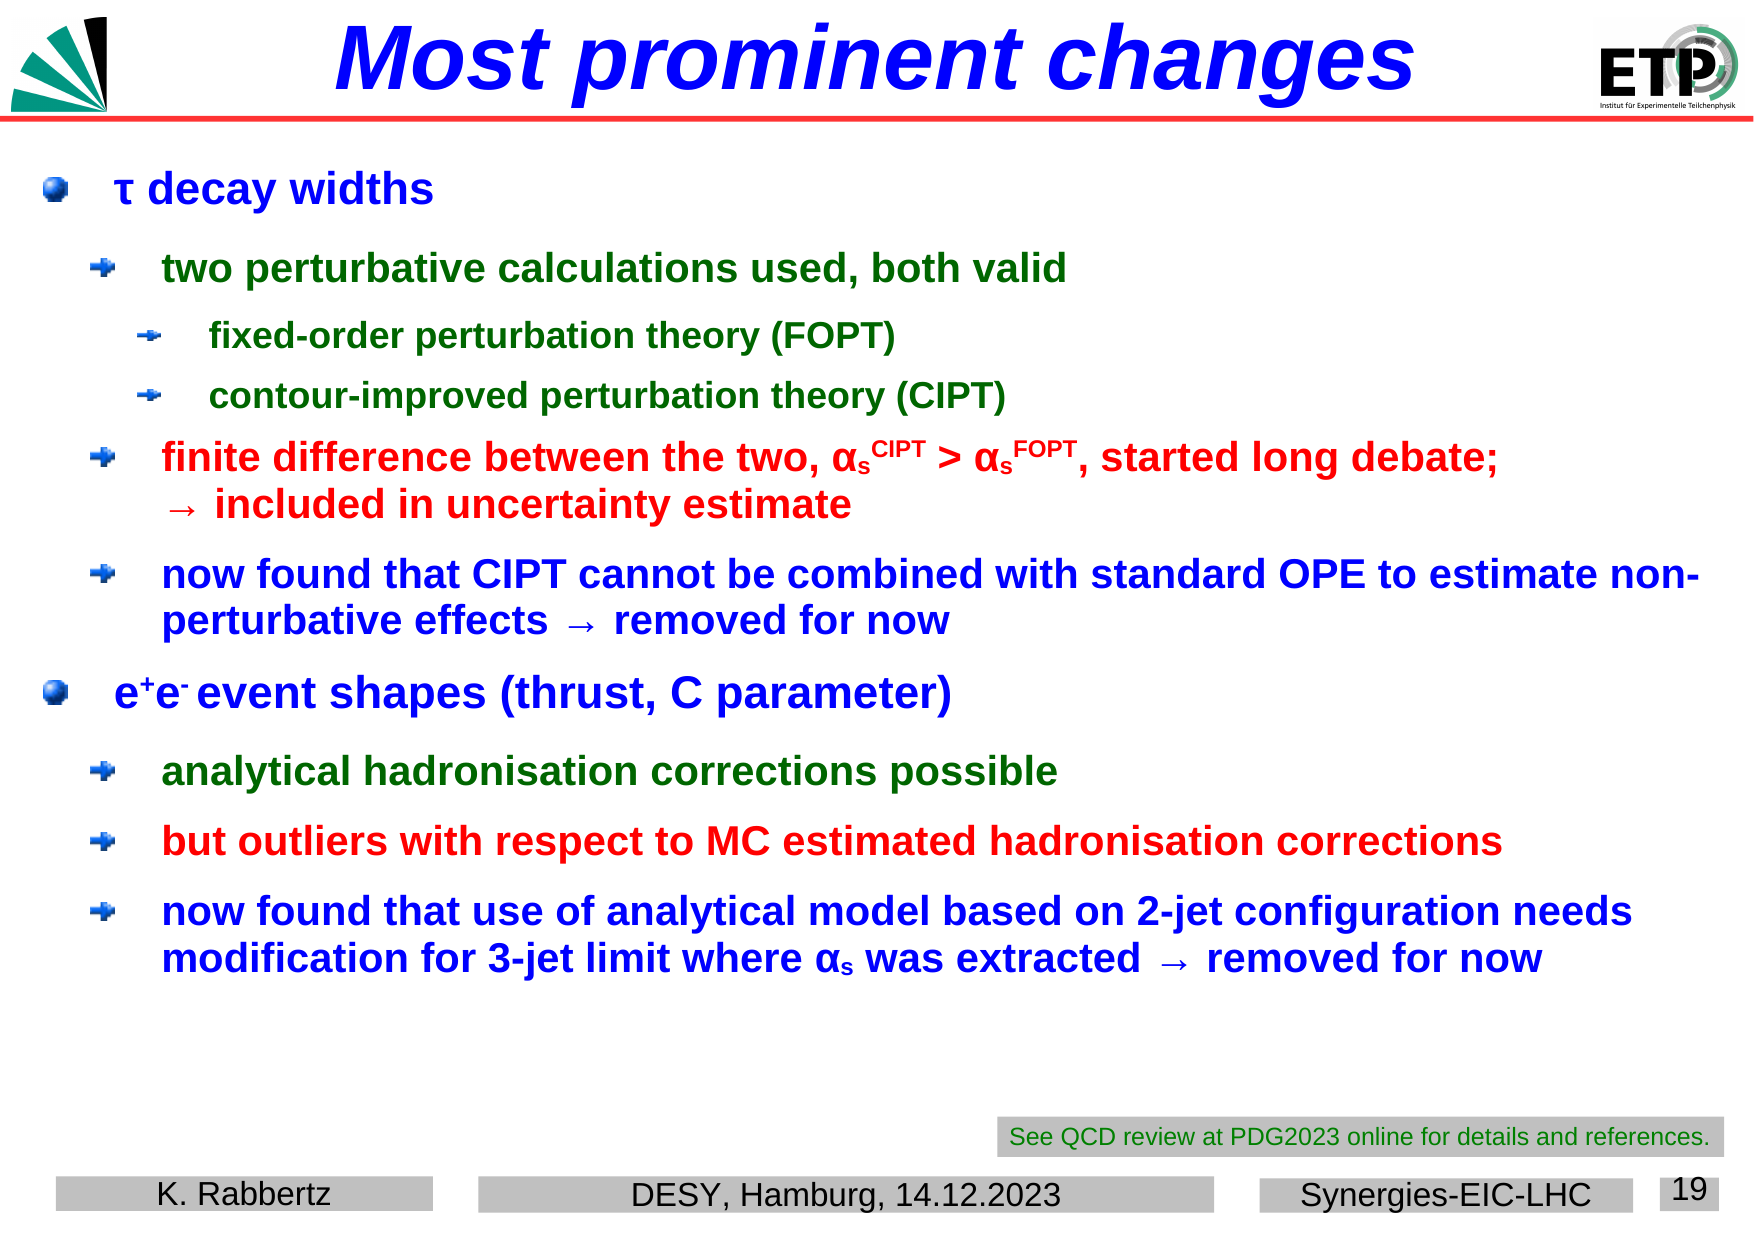

# Most prominent changes
τ decay widths
two perturbative calculations used, both valid
fixed-order perturbation theory (FOPT)
contour-improved perturbation theory (CIPT)
finite difference between the two, αsCIPT > αsFOPT, started long debate; → included in uncertainty estimate
now found that CIPT cannot be combined with standard OPE to estimate non-perturbative effects → removed for now
e+e- event shapes (thrust, C parameter)
analytical hadronisation corrections possible
but outliers with respect to MC estimated hadronisation corrections
now found that use of analytical model based on 2-jet configuration needs modification for 3-jet limit where αs was extracted → removed for now
See QCD review at PDG2023 online for details and references.